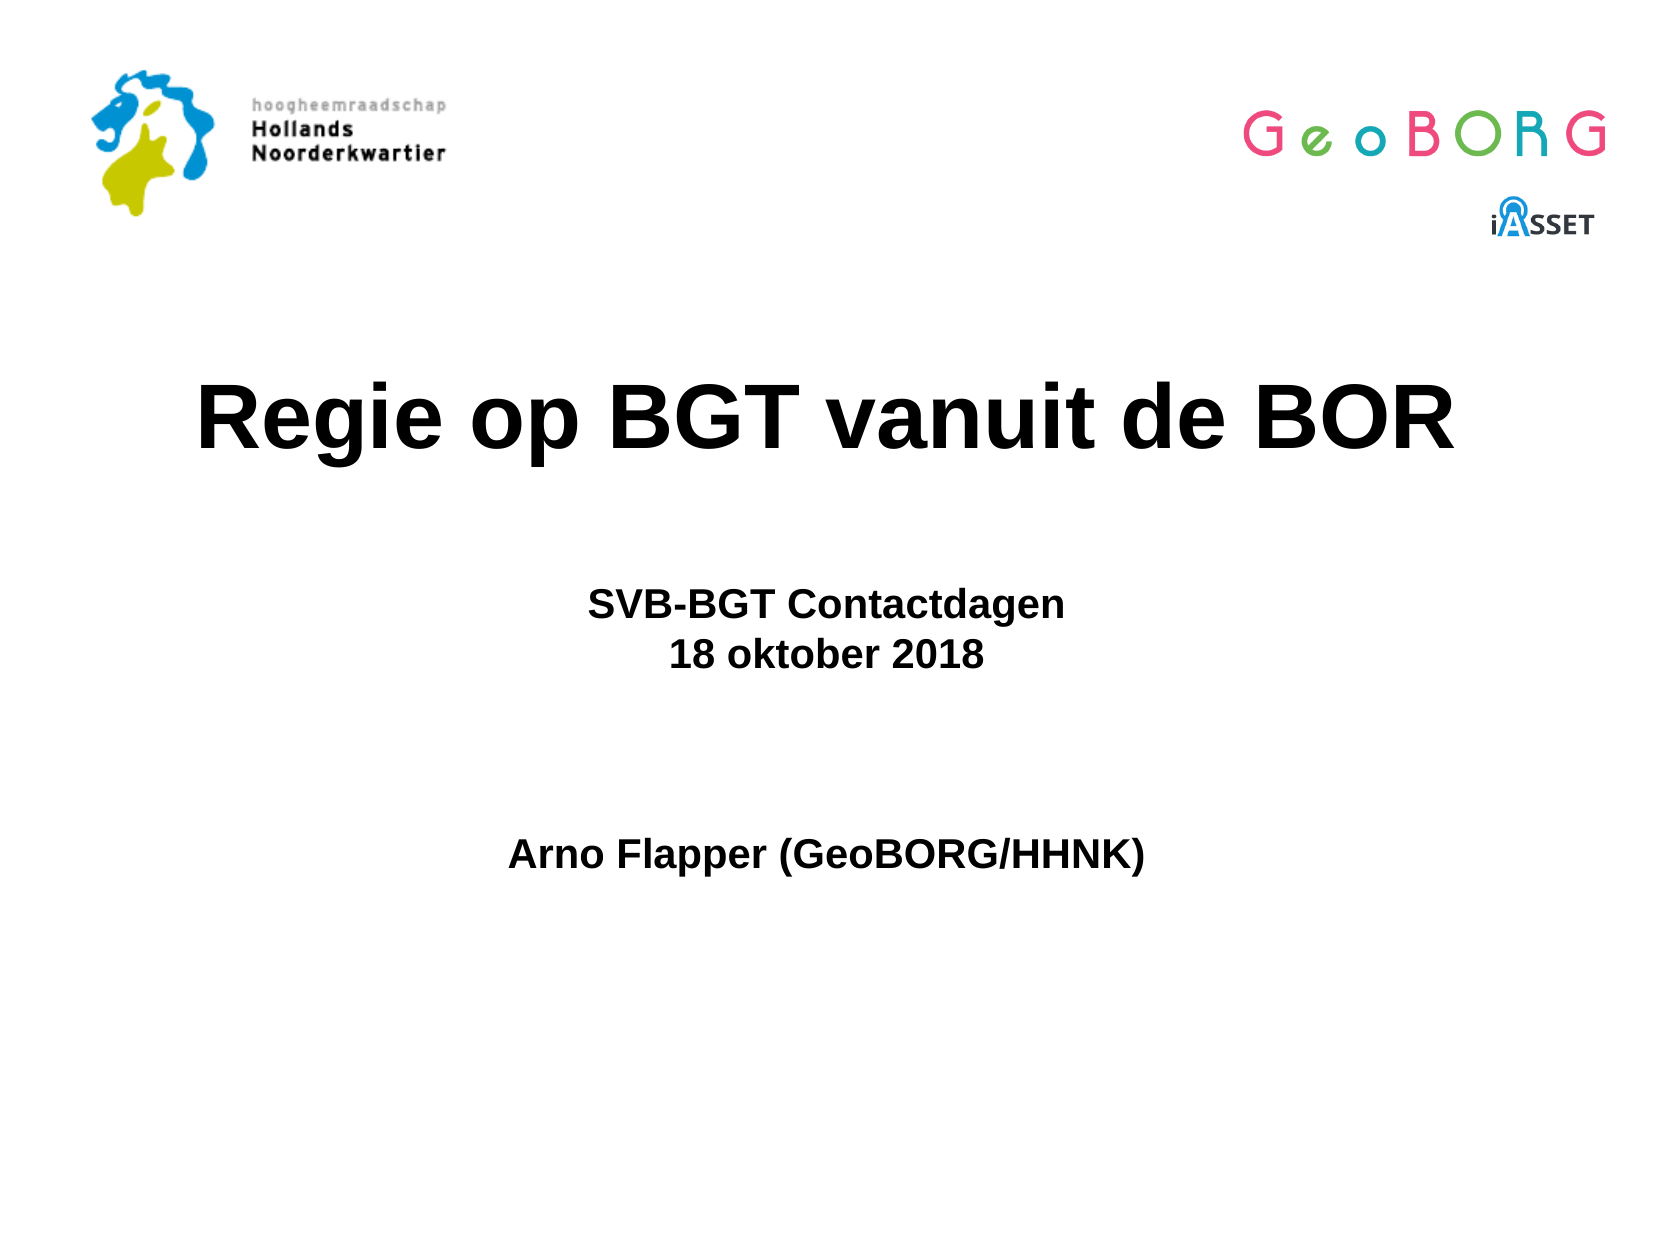

# Regie op BGT vanuit de BOR SVB-BGT Contactdagen 18 oktober 2018 Arno Flapper (GeoBORG/HHNK)